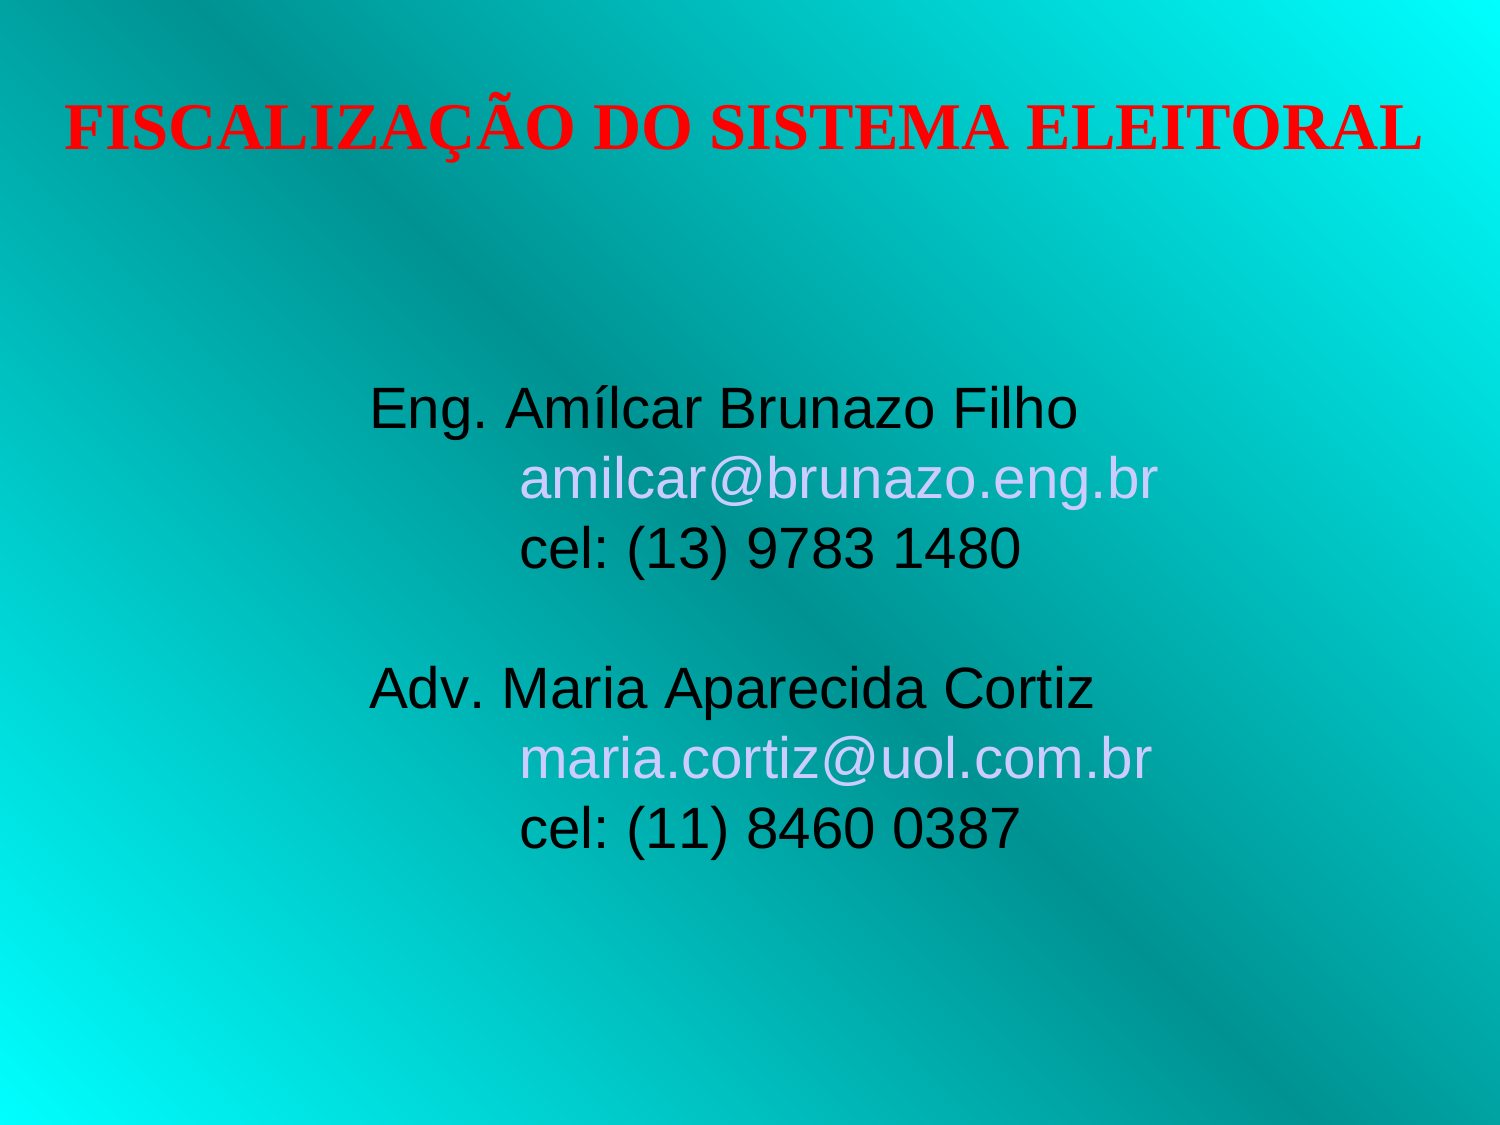

Eng. Amílcar Brunazo Filho
	amilcar@brunazo.eng.br
	cel: (13) 9783 1480
Adv. Maria Aparecida Cortiz
	maria.cortiz@uol.com.br
	cel: (11) 8460 0387